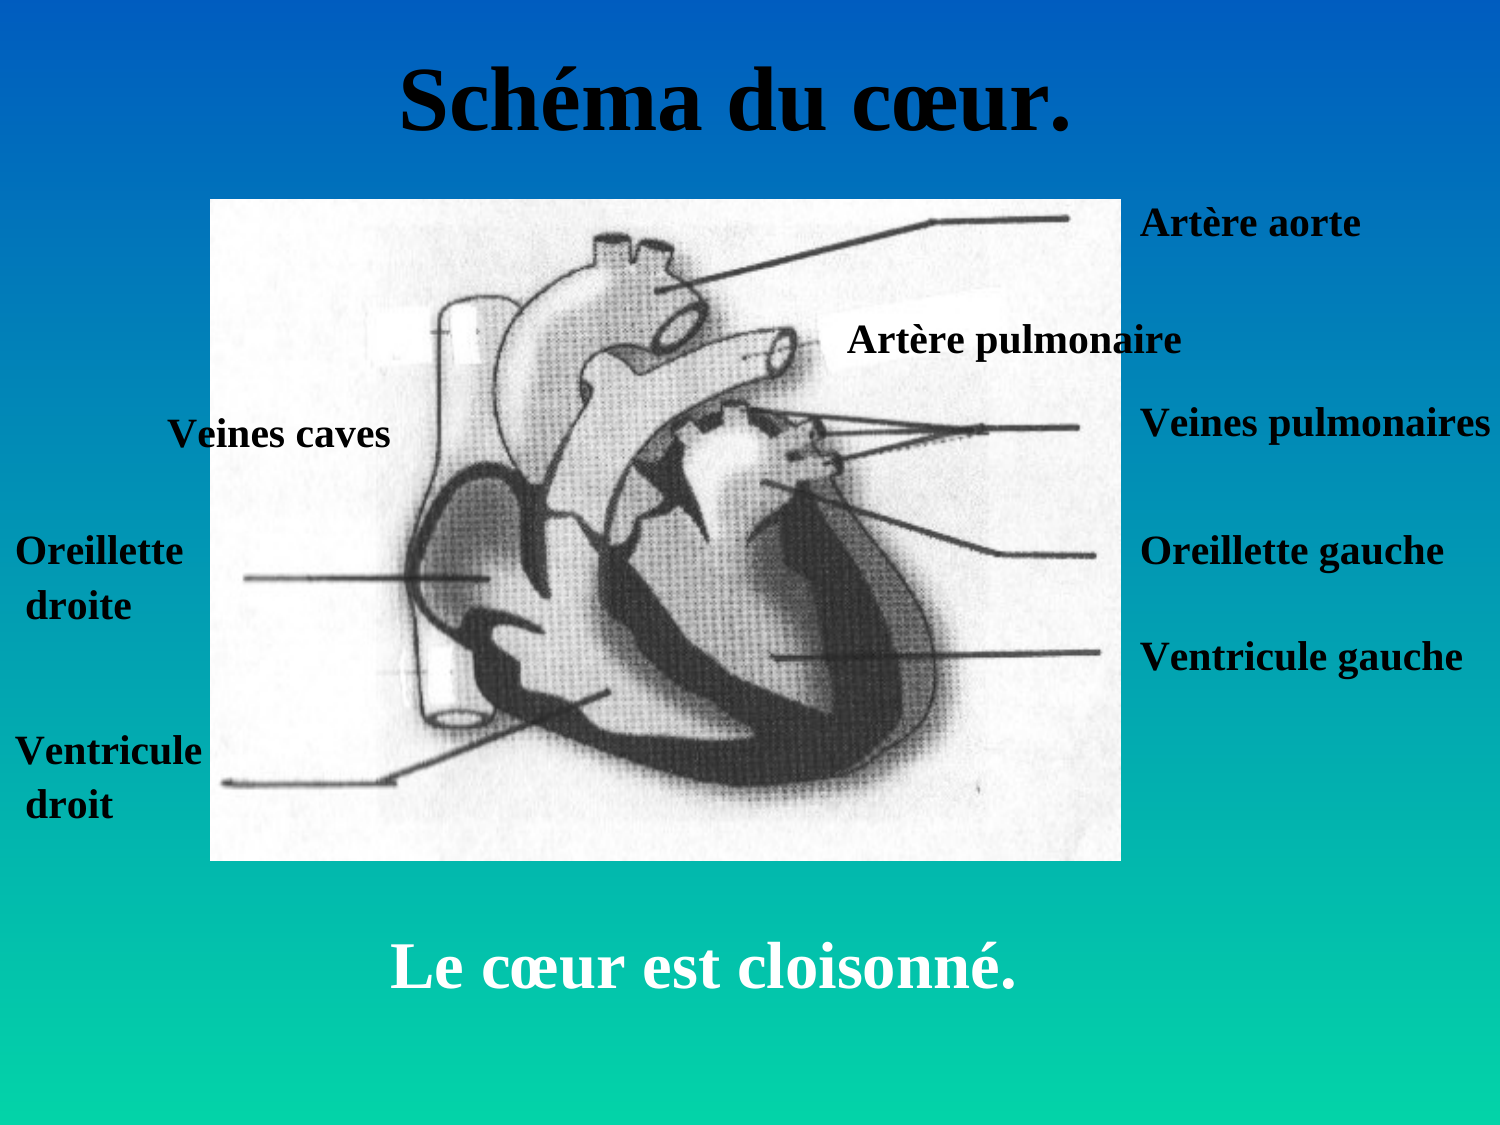

Schéma du cœur.
Artère aorte
Artère pulmonaire
Veines pulmonaires
Veines caves
Oreillette
 droite
Oreillette gauche
Ventricule gauche
Ventricule
 droit
Le cœur est cloisonné.